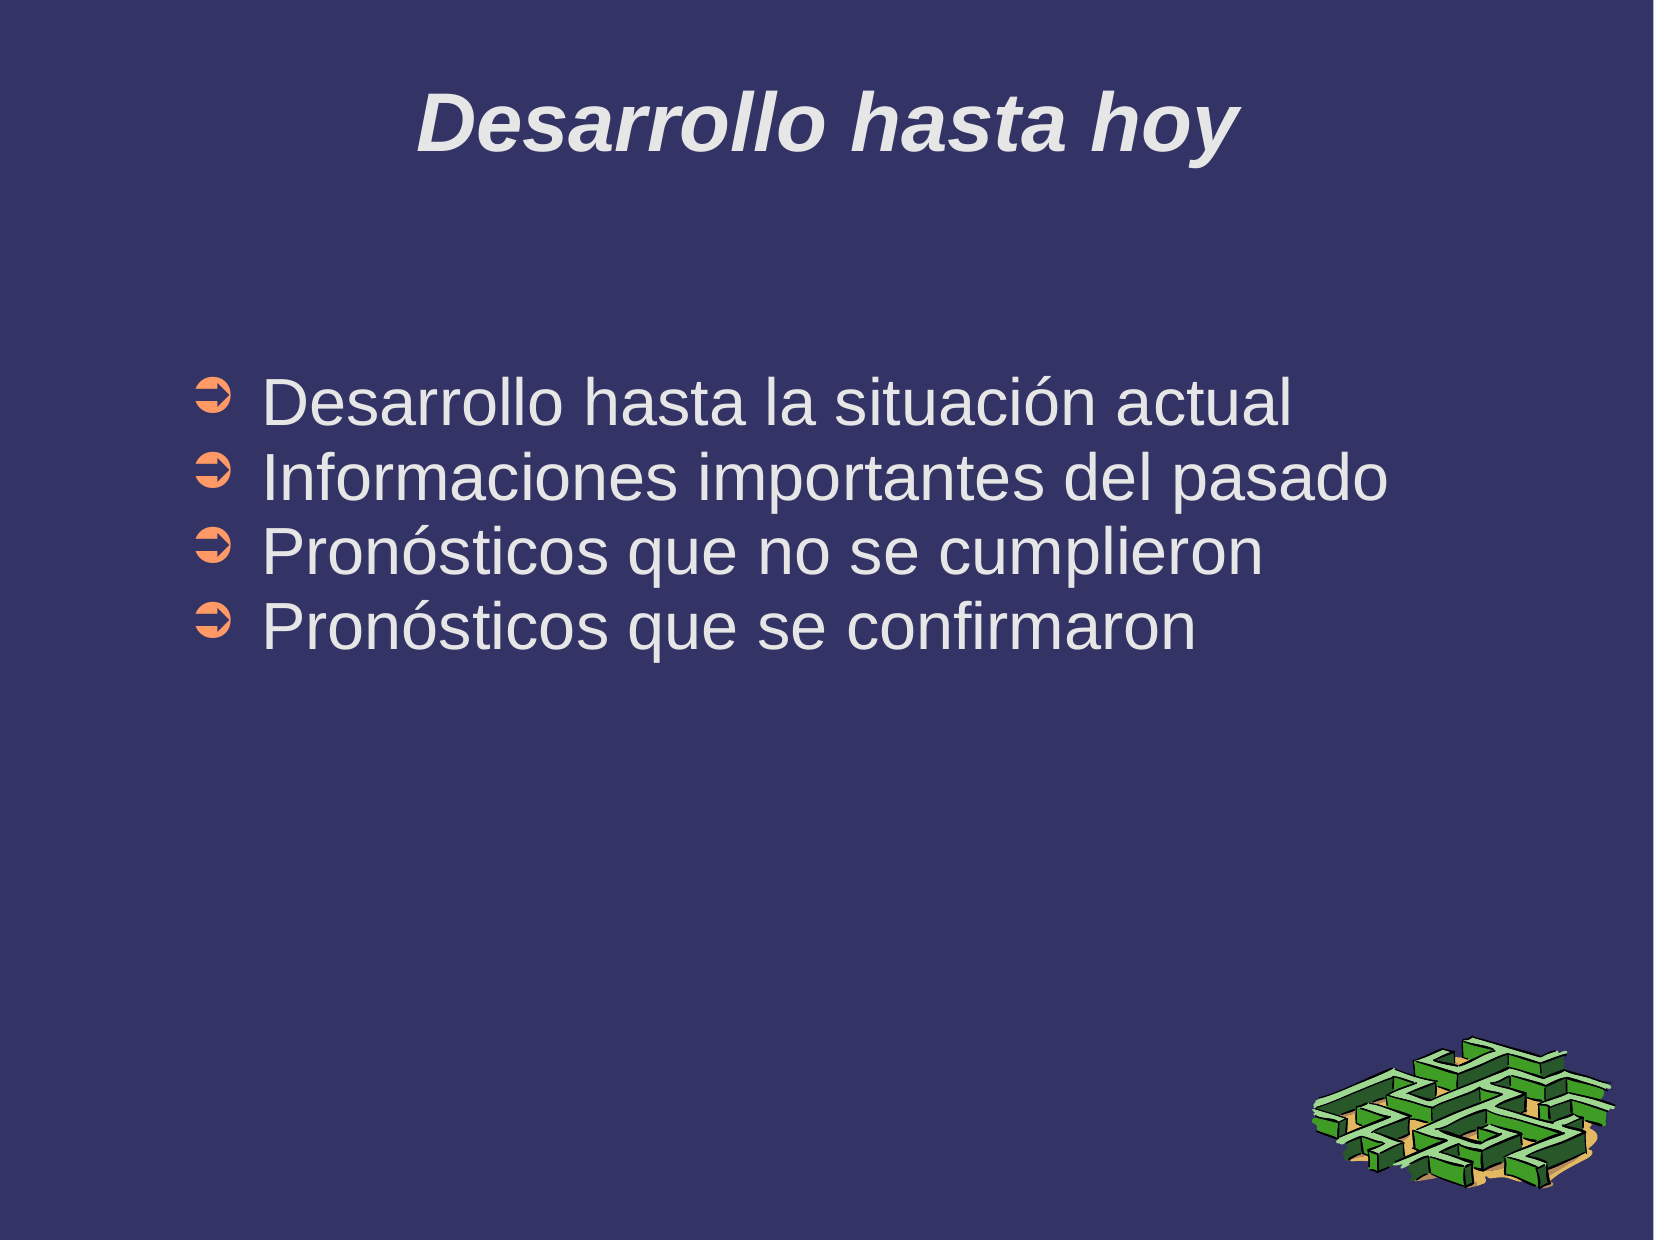

# Desarrollo hasta hoy
Desarrollo hasta la situación actual
Informaciones importantes del pasado
Pronósticos que no se cumplieron
Pronósticos que se confirmaron